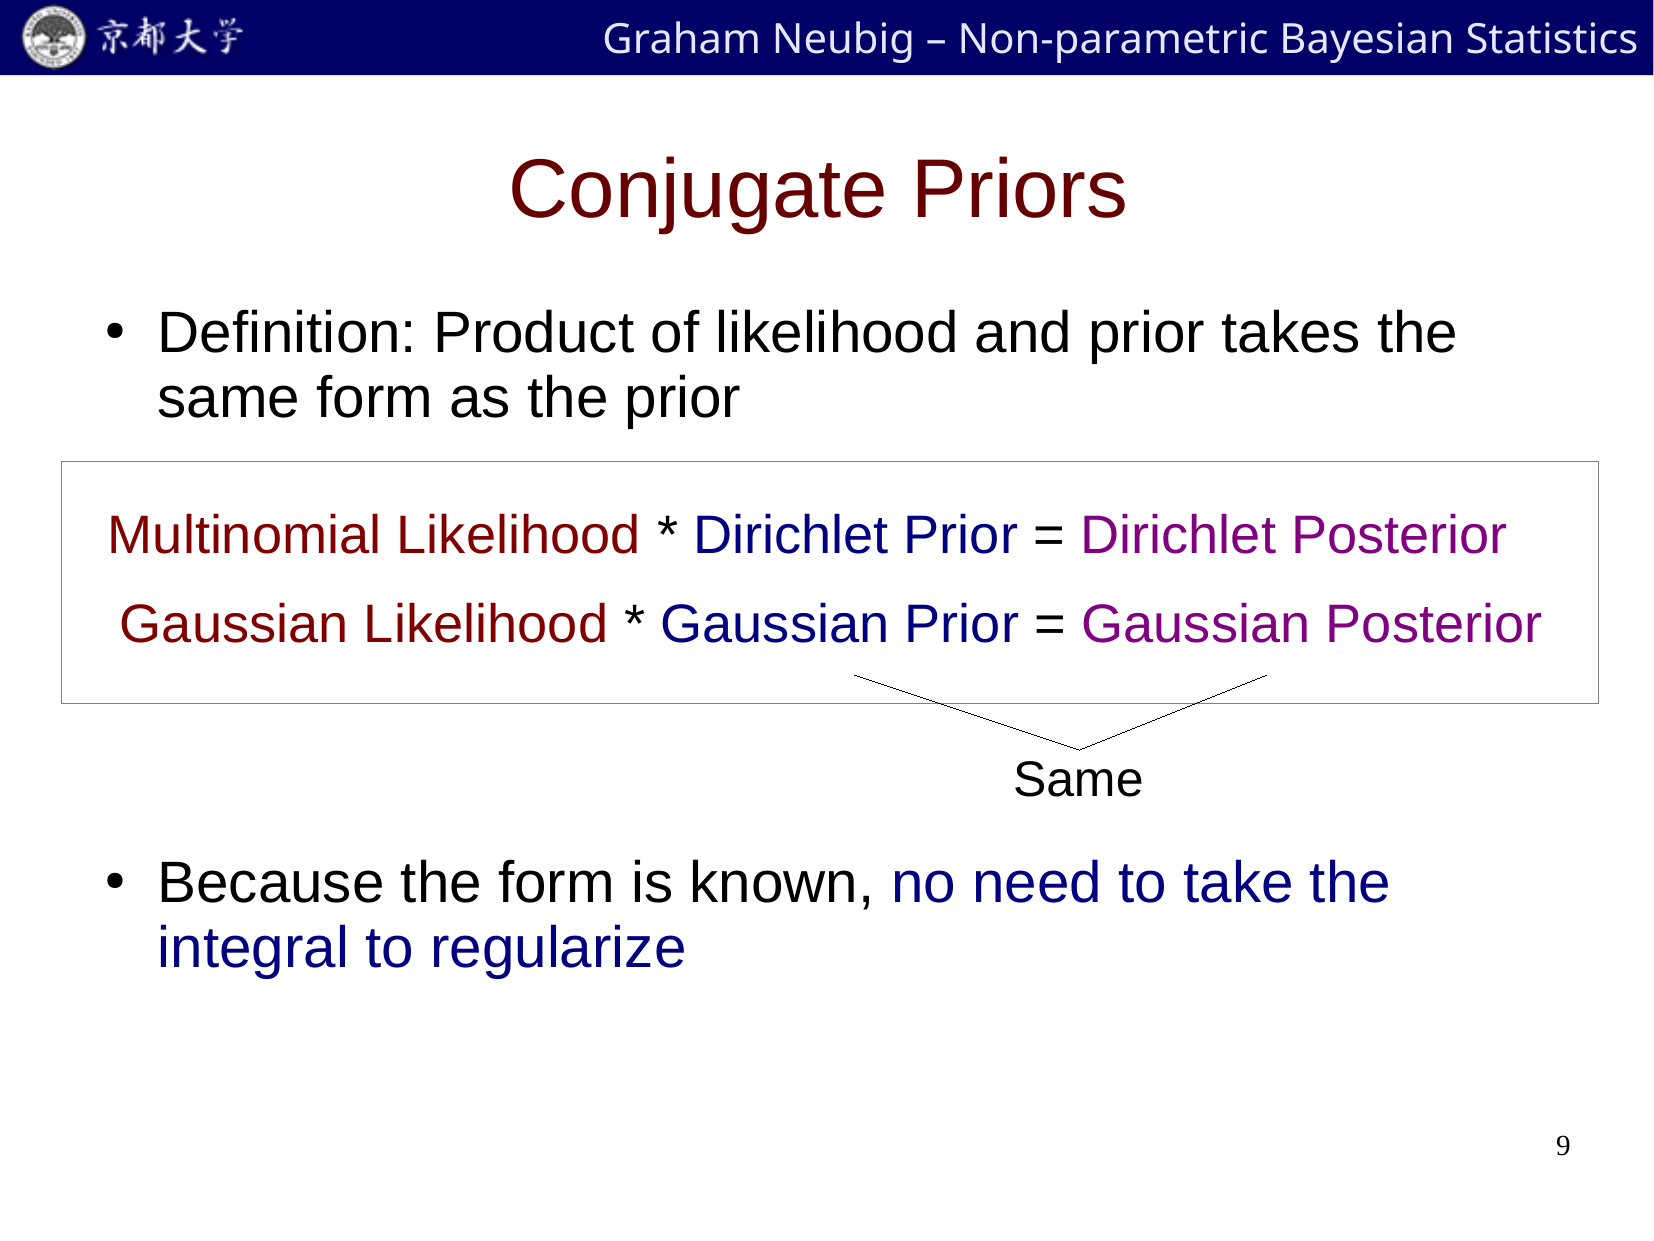

# Conjugate Priors
Definition: Product of likelihood and prior takes the same form as the prior
Because the form is known, no need to take the integral to regularize
Multinomial Likelihood * Dirichlet Prior = Dirichlet Posterior
Gaussian Likelihood * Gaussian Prior = Gaussian Posterior
Same
9